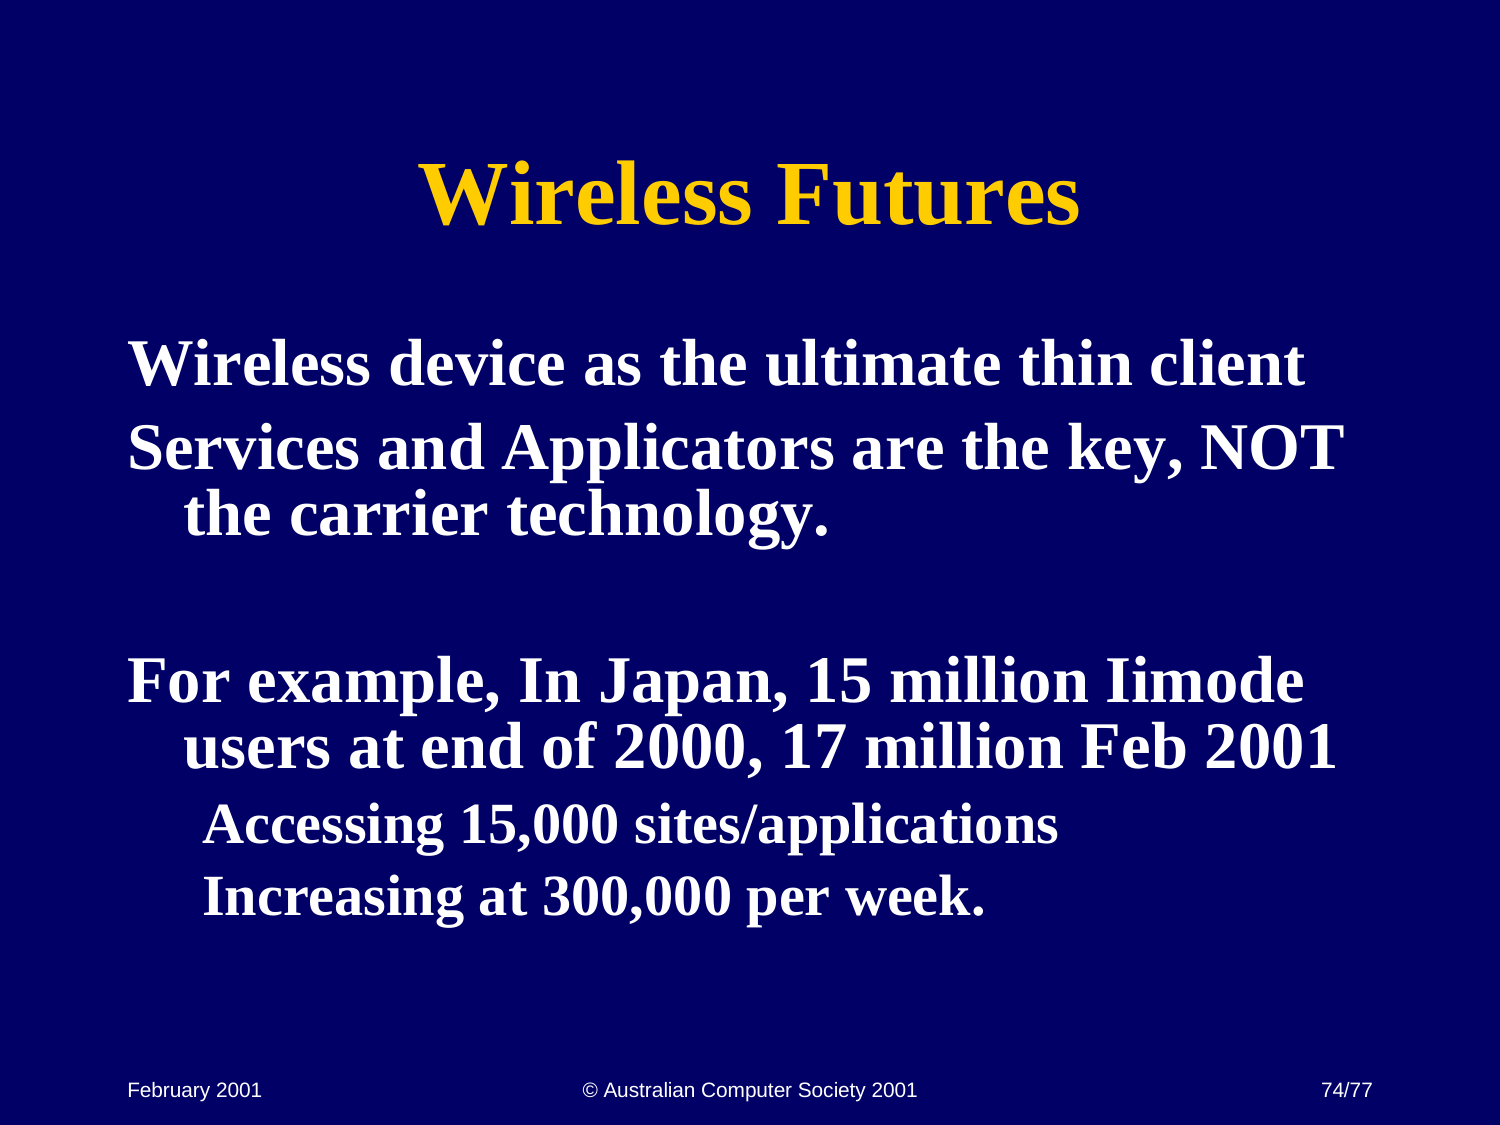

# Wireless Futures
Wireless device as the ultimate thin client
Services and Applicators are the key, NOT the carrier technology.
For example, In Japan, 15 million Iimode users at end of 2000, 17 million Feb 2001
Accessing 15,000 sites/applications
Increasing at 300,000 per week.
February 2001
© Australian Computer Society 2001
74